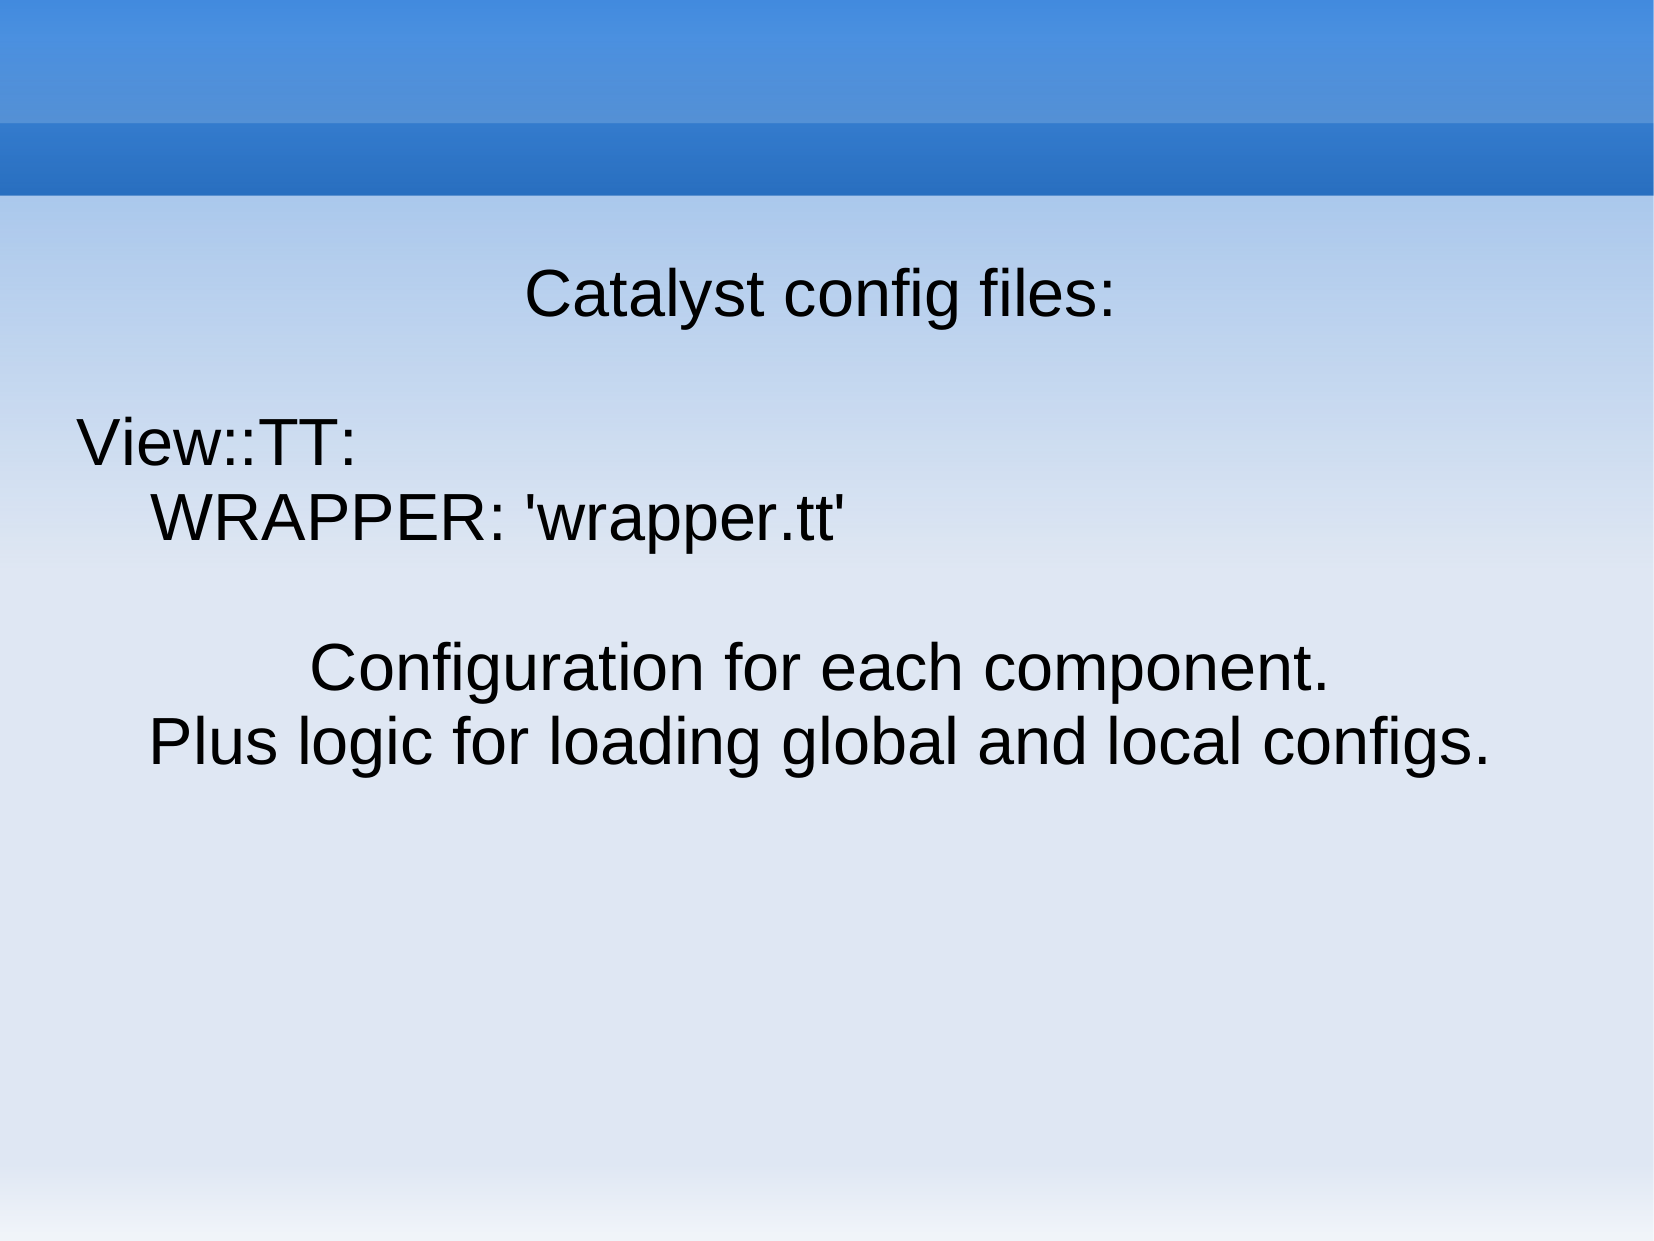

# Catalyst config files:
View::TT:
 WRAPPER: 'wrapper.tt'
Configuration for each component.
Plus logic for loading global and local configs.